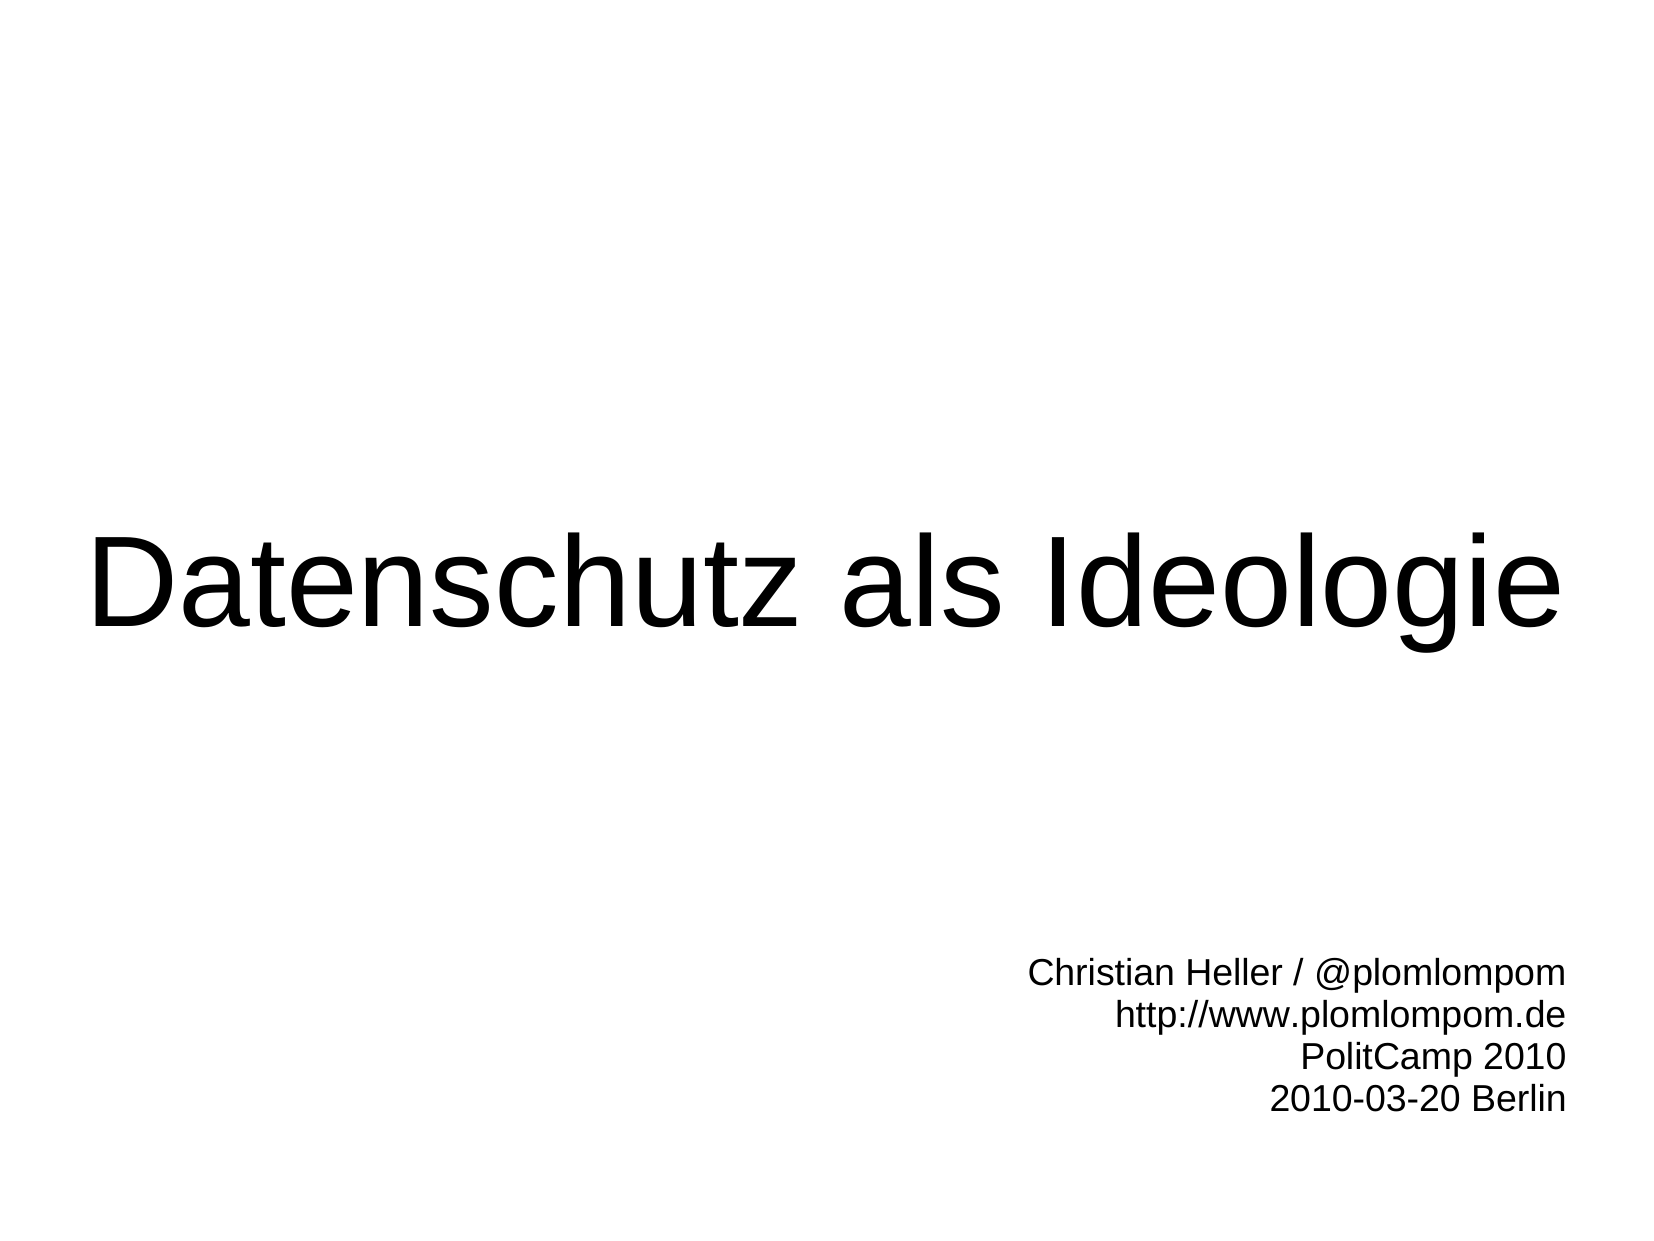

Datenschutz als Ideologie
Christian Heller / @plomlompom
http://www.plomlompom.de
PolitCamp 2010
2010-03-20 Berlin